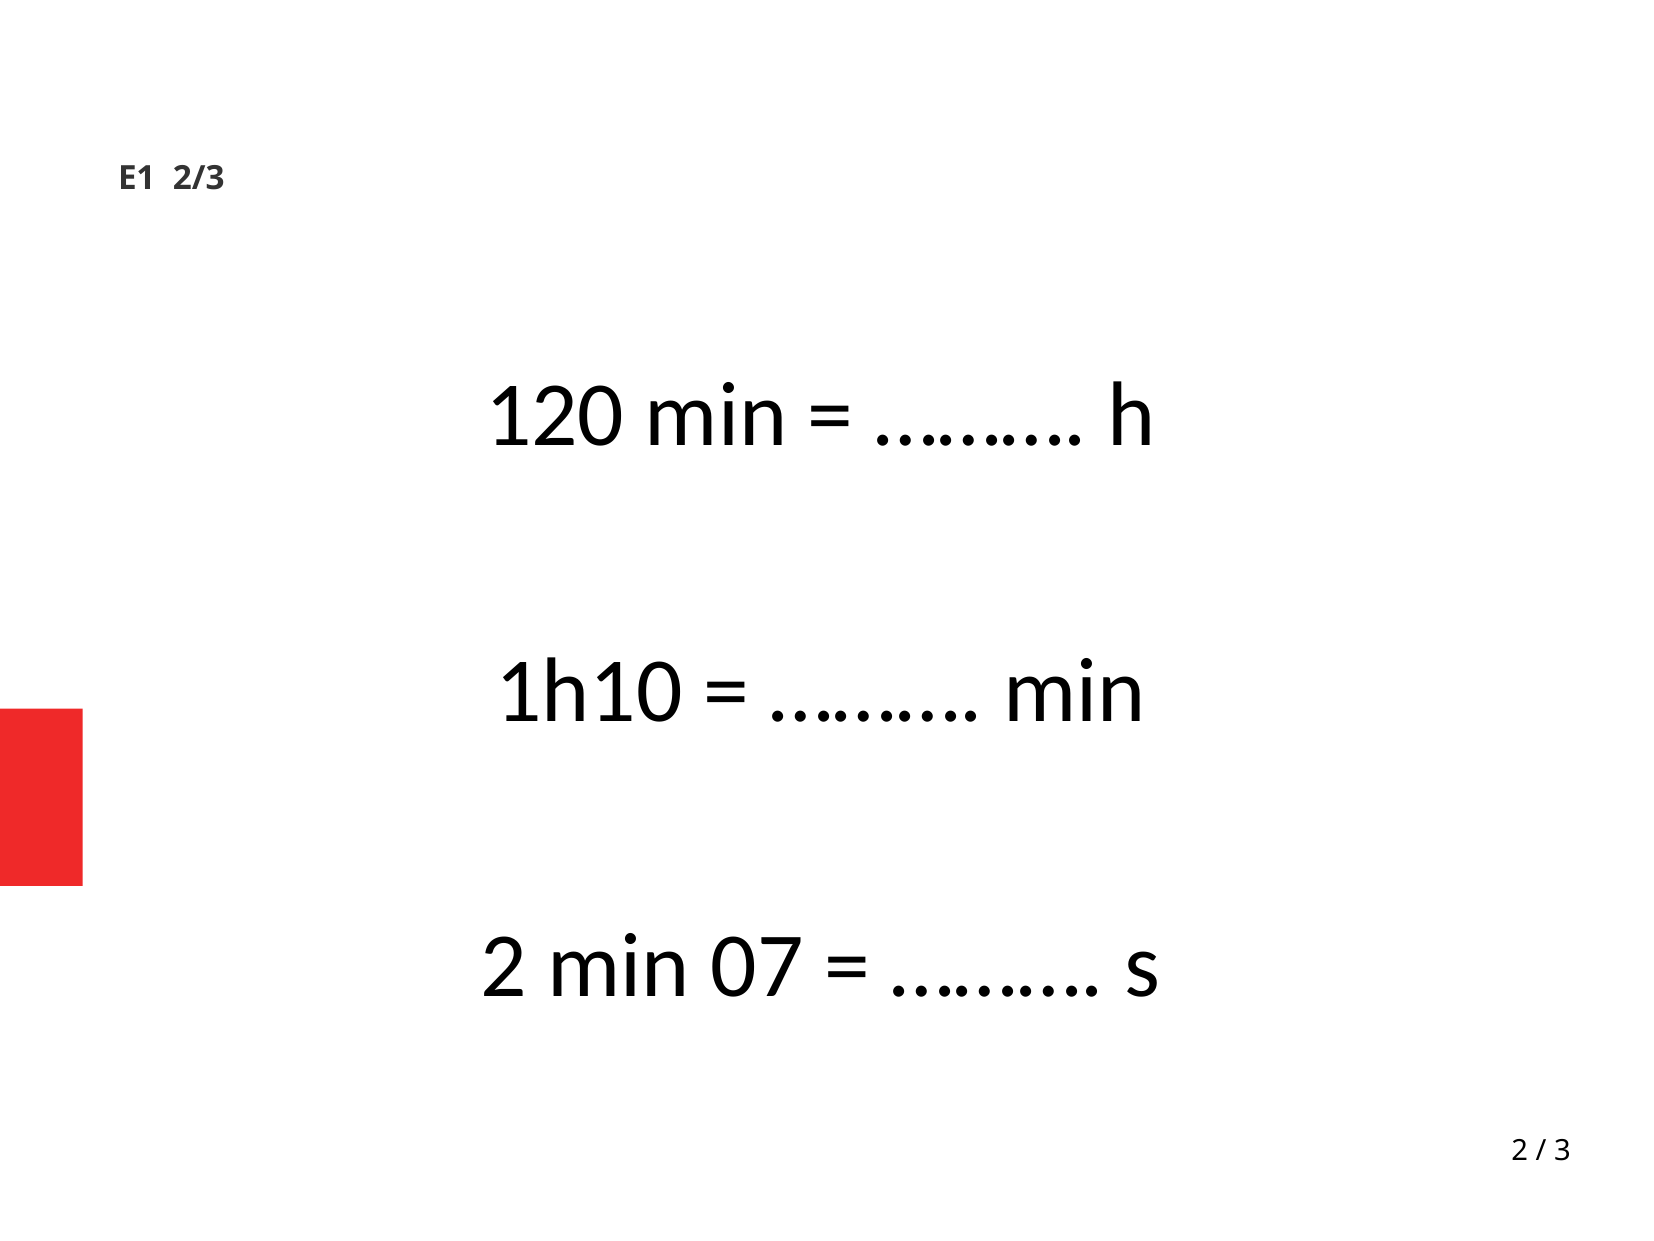

# E1 2/3
120 min = ………. h
1h10 = ………. min
2 min 07 = ………. s
2